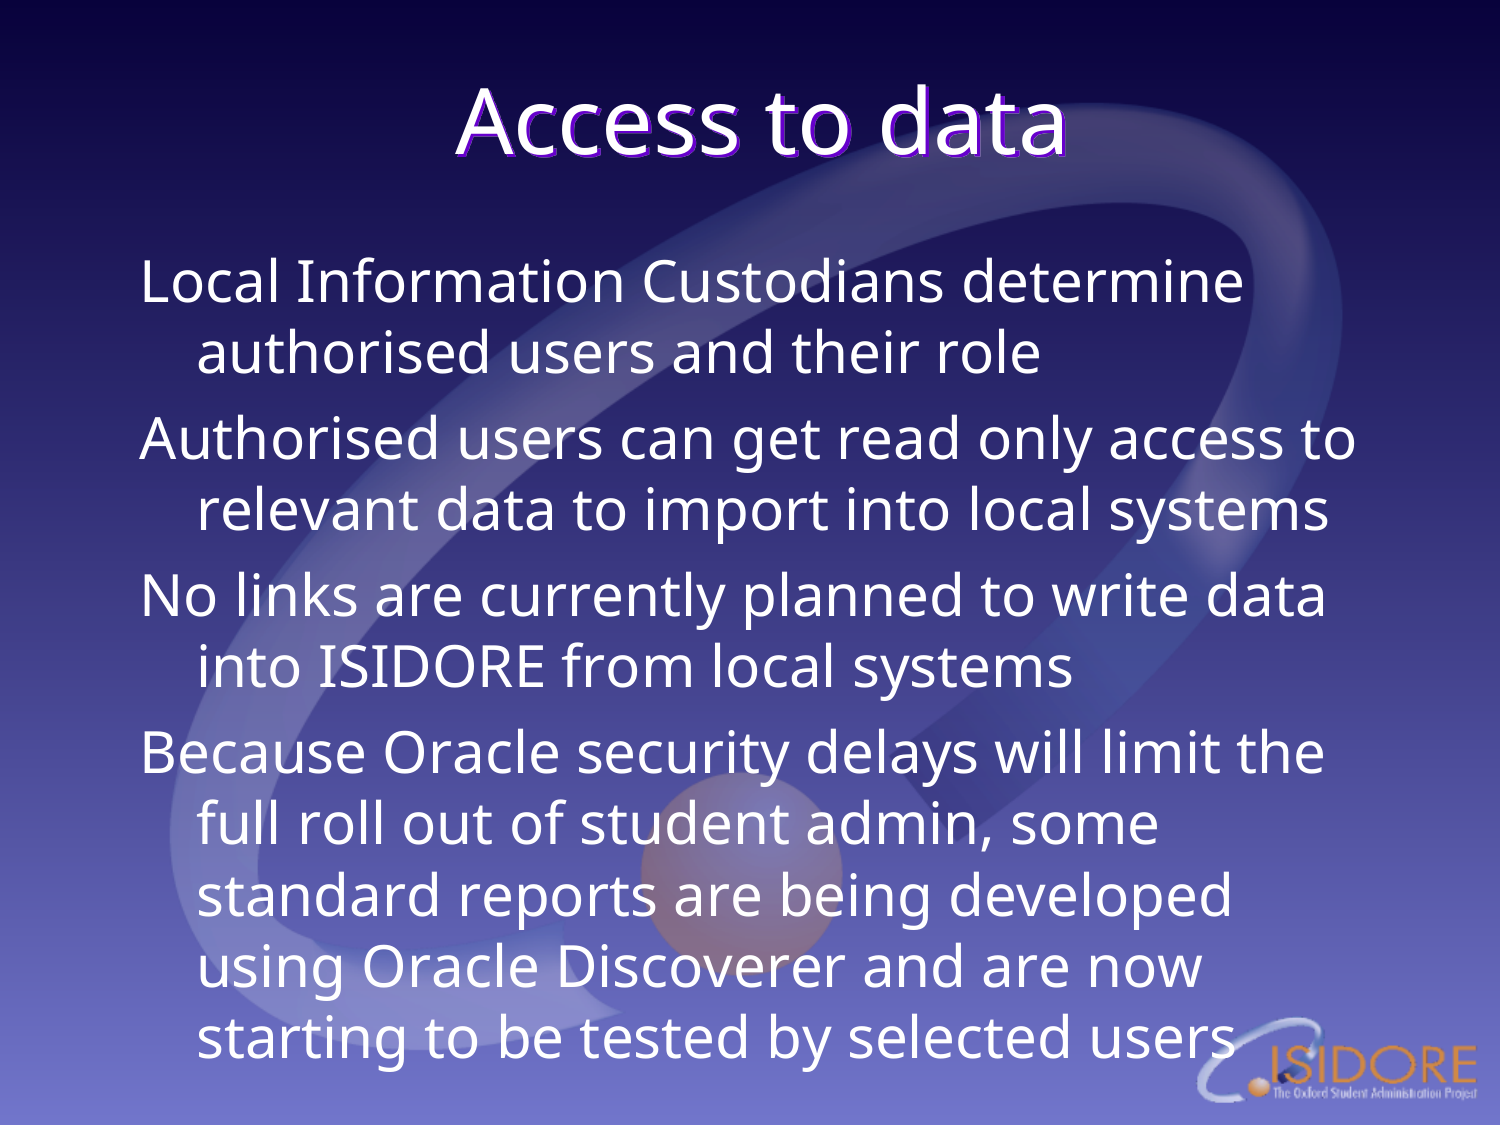

# Access to data
Local Information Custodians determine authorised users and their role
Authorised users can get read only access to relevant data to import into local systems
No links are currently planned to write data into ISIDORE from local systems
Because Oracle security delays will limit the full roll out of student admin, some standard reports are being developed using Oracle Discoverer and are now starting to be tested by selected users